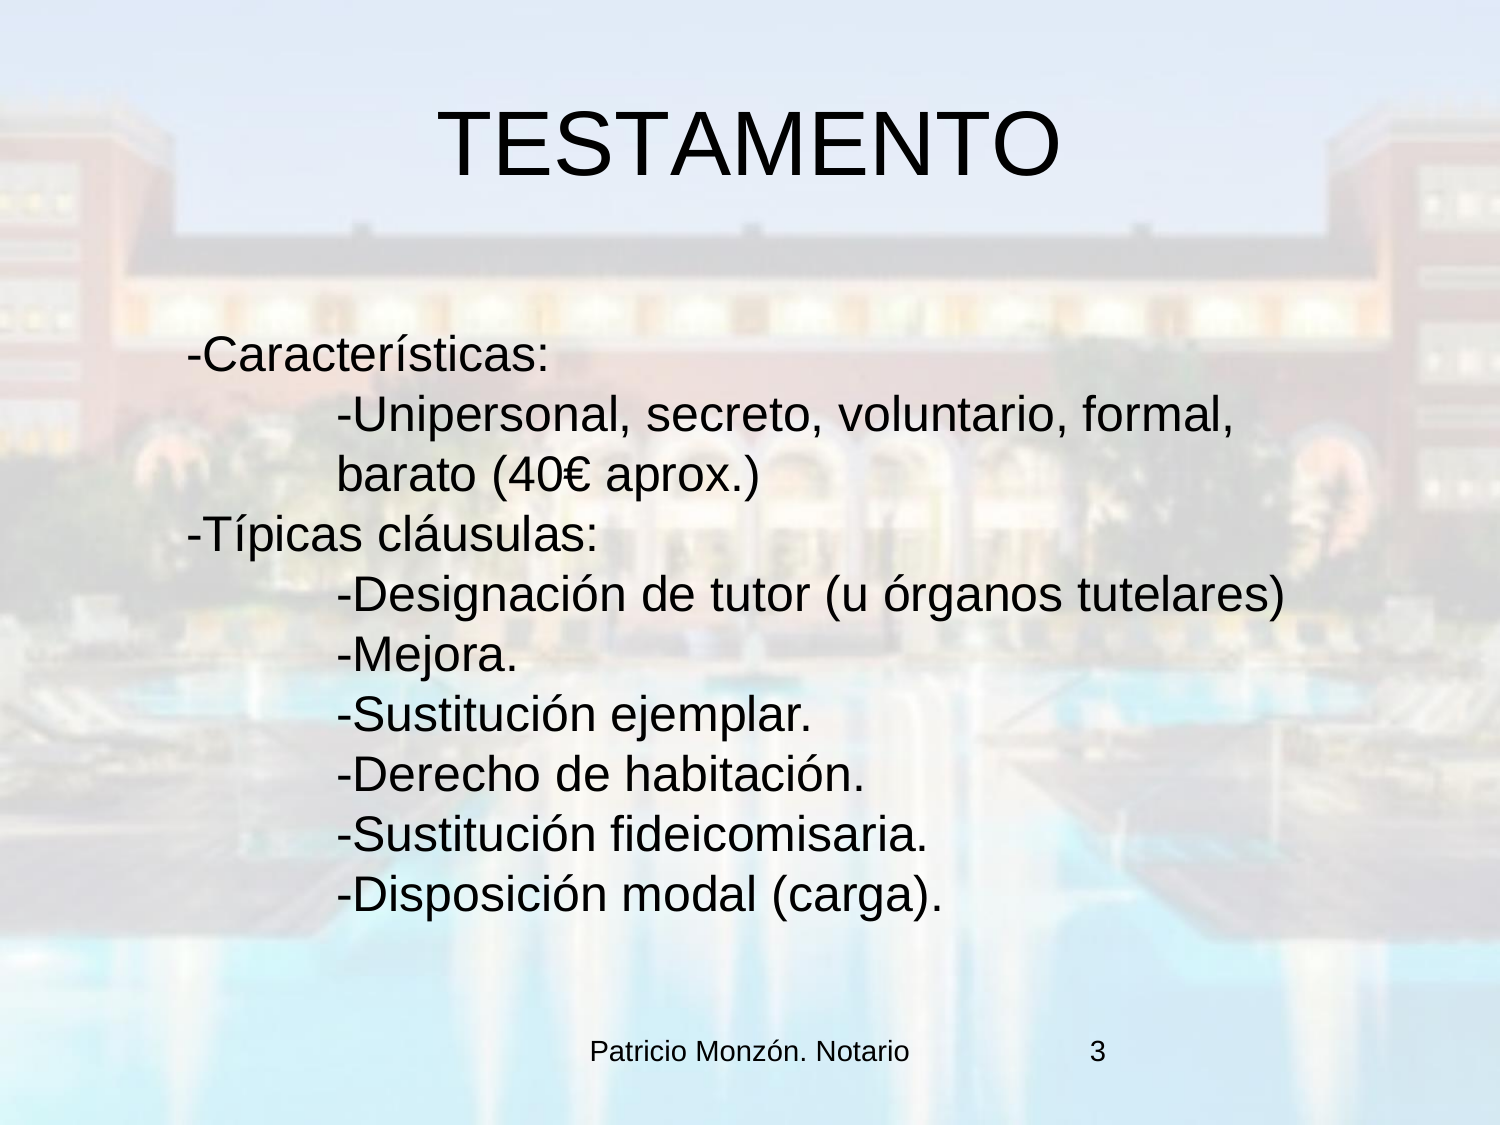

# TESTAMENTO
-Características:
-Unipersonal, secreto, voluntario, formal, barato (40€ aprox.)
-Típicas cláusulas:
-Designación de tutor (u órganos tutelares)
-Mejora.
-Sustitución ejemplar.
-Derecho de habitación.
-Sustitución fideicomisaria.
-Disposición modal (carga).
Patricio Monzón. Notario